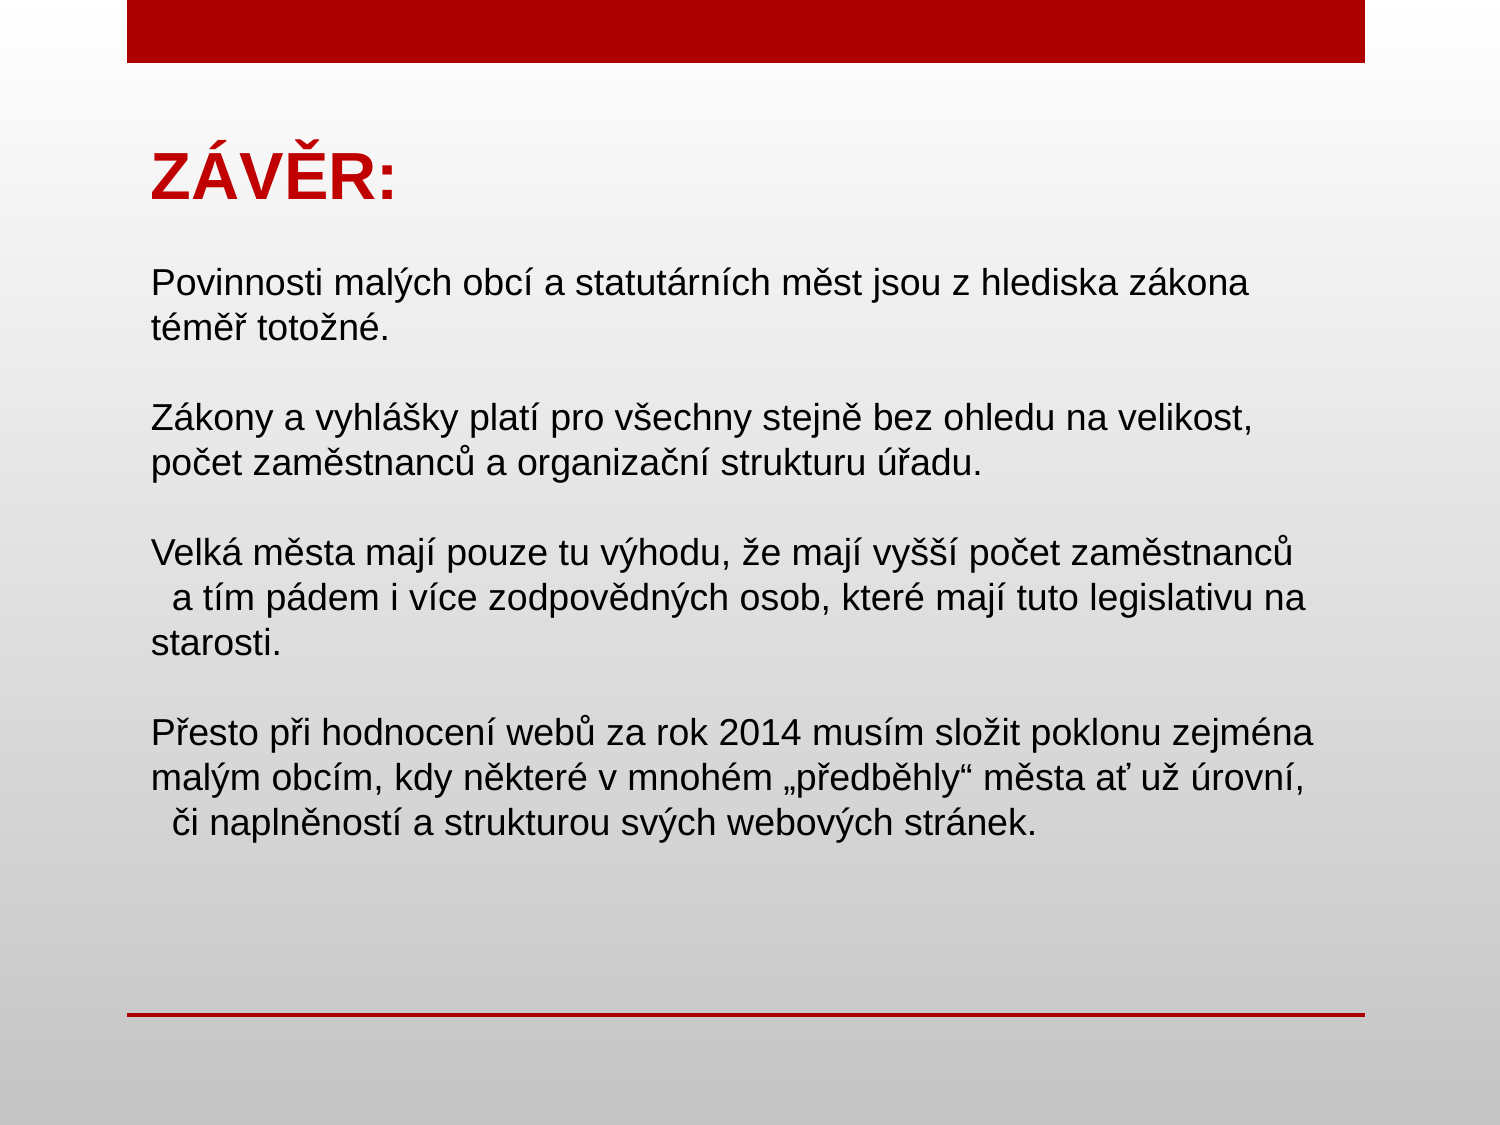

ZÁVĚR:
Povinnosti malých obcí a statutárních měst jsou z hlediska zákona téměř totožné.
Zákony a vyhlášky platí pro všechny stejně bez ohledu na velikost, počet zaměstnanců a organizační strukturu úřadu.
Velká města mají pouze tu výhodu, že mají vyšší počet zaměstnanců a tím pádem i více zodpovědných osob, které mají tuto legislativu na starosti.
Přesto při hodnocení webů za rok 2014 musím složit poklonu zejména malým obcím, kdy některé v mnohém „předběhly“ města ať už úrovní, či naplněností a strukturou svých webových stránek.